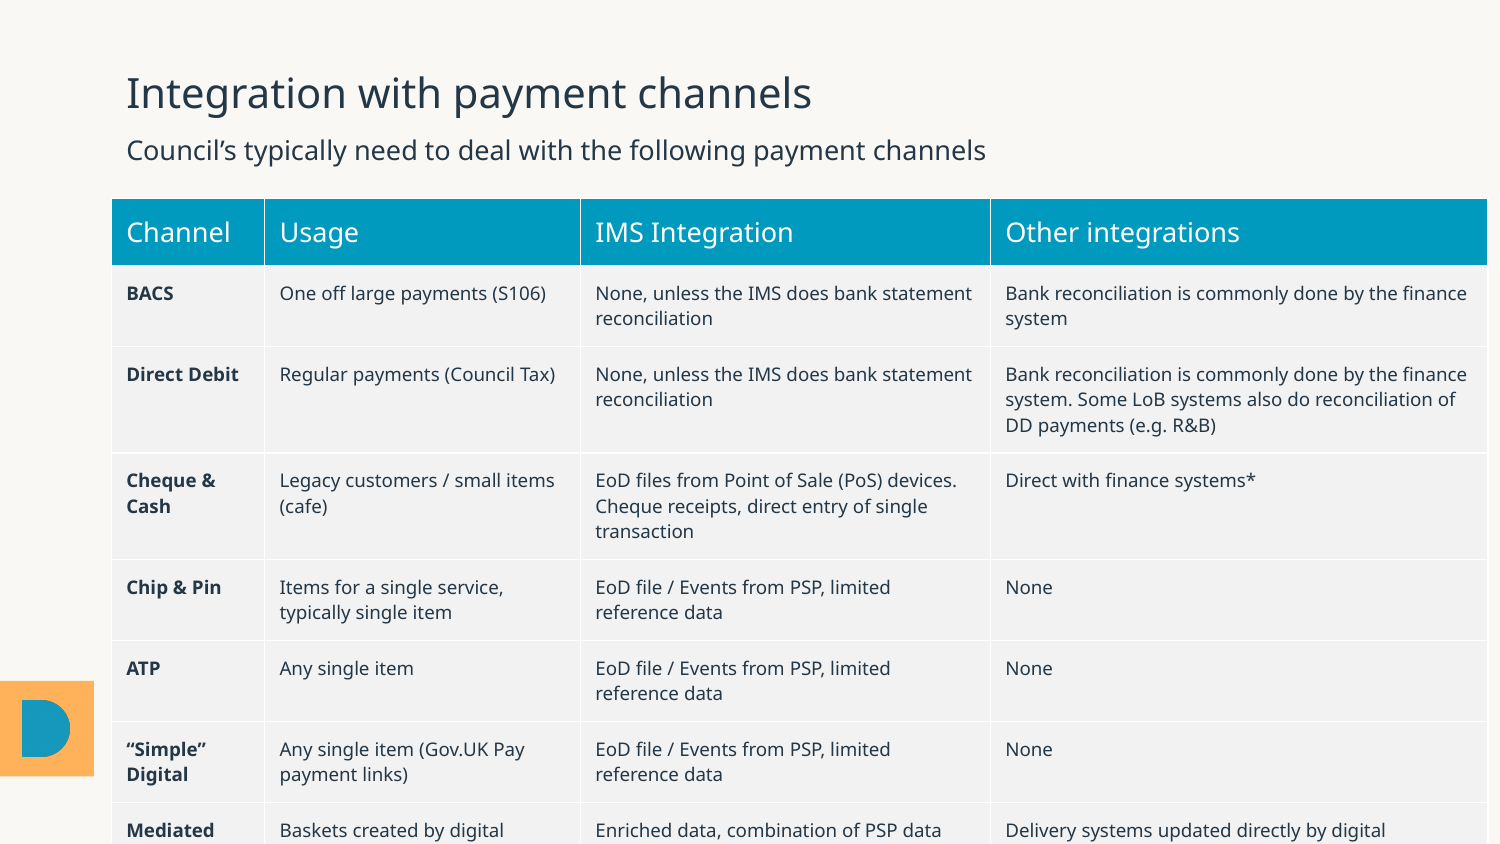

# Integration with payment channels
Council’s typically need to deal with the following payment channels
| Channel | Usage | IMS Integration | Other integrations |
| --- | --- | --- | --- |
| BACS | One off large payments (S106) | None, unless the IMS does bank statement reconciliation | Bank reconciliation is commonly done by the finance system |
| Direct Debit | Regular payments (Council Tax) | None, unless the IMS does bank statement reconciliation | Bank reconciliation is commonly done by the finance system. Some LoB systems also do reconciliation of DD payments (e.g. R&B) |
| Cheque & Cash | Legacy customers / small items (cafe) | EoD files from Point of Sale (PoS) devices. Cheque receipts, direct entry of single transaction | Direct with finance systems\* |
| Chip & Pin | Items for a single service, typically single item | EoD file / Events from PSP, limited reference data | None |
| ATP | Any single item | EoD file / Events from PSP, limited reference data | None |
| “Simple” Digital | Any single item (Gov.UK Pay payment links) | EoD file / Events from PSP, limited reference data | None |
| Mediated Digital | Baskets created by digital platforms. | Enriched data, combination of PSP data and digital platform data, rich reference data | Delivery systems updated directly by digital platforms |